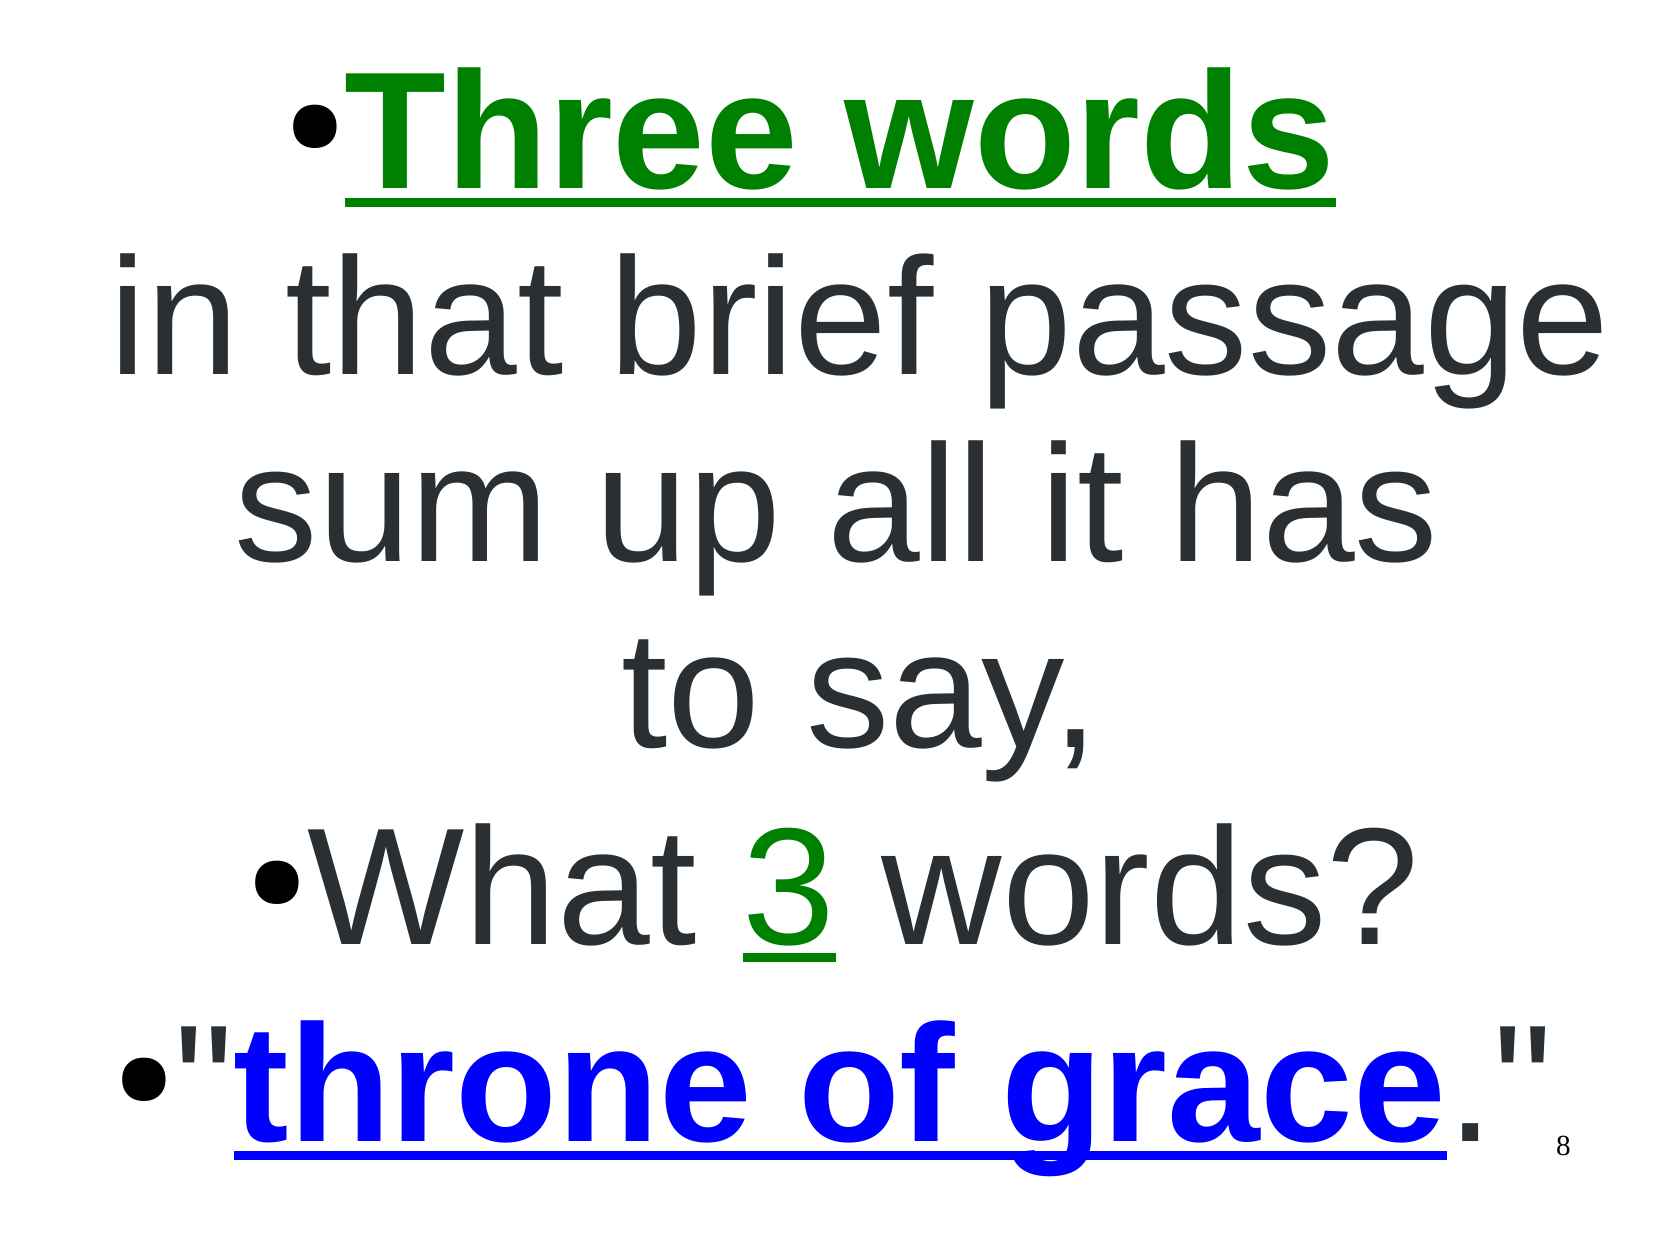

# Three words in that brief passage sum up all it has to say,
What 3 words?
"throne of grace."
8